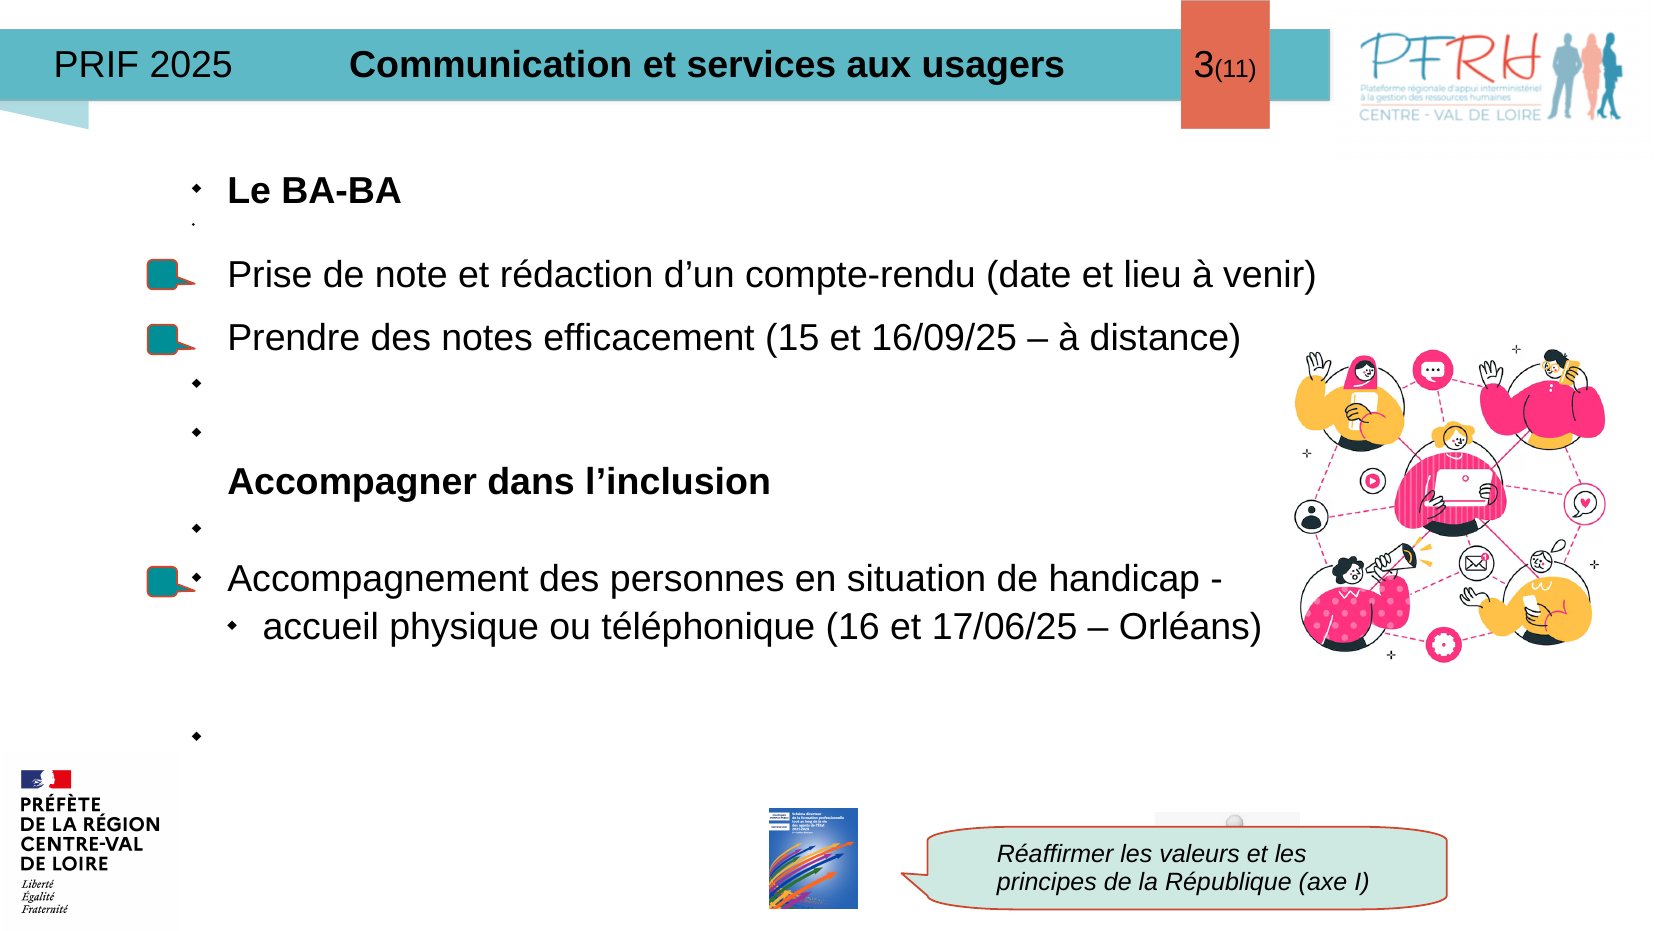

3(11)
PRIF 2025		Communication et services aux usagers
Le BA-BA
Prise de note et rédaction d’un compte-rendu (date et lieu à venir)
Prendre des notes efficacement (15 et 16/09/25 – à distance)
Accompagner dans l’inclusion
Accompagnement des personnes en situation de handicap -
accueil physique ou téléphonique (16 et 17/06/25 – Orléans)
Réaffirmer les valeurs et les principes de la République (axe I)